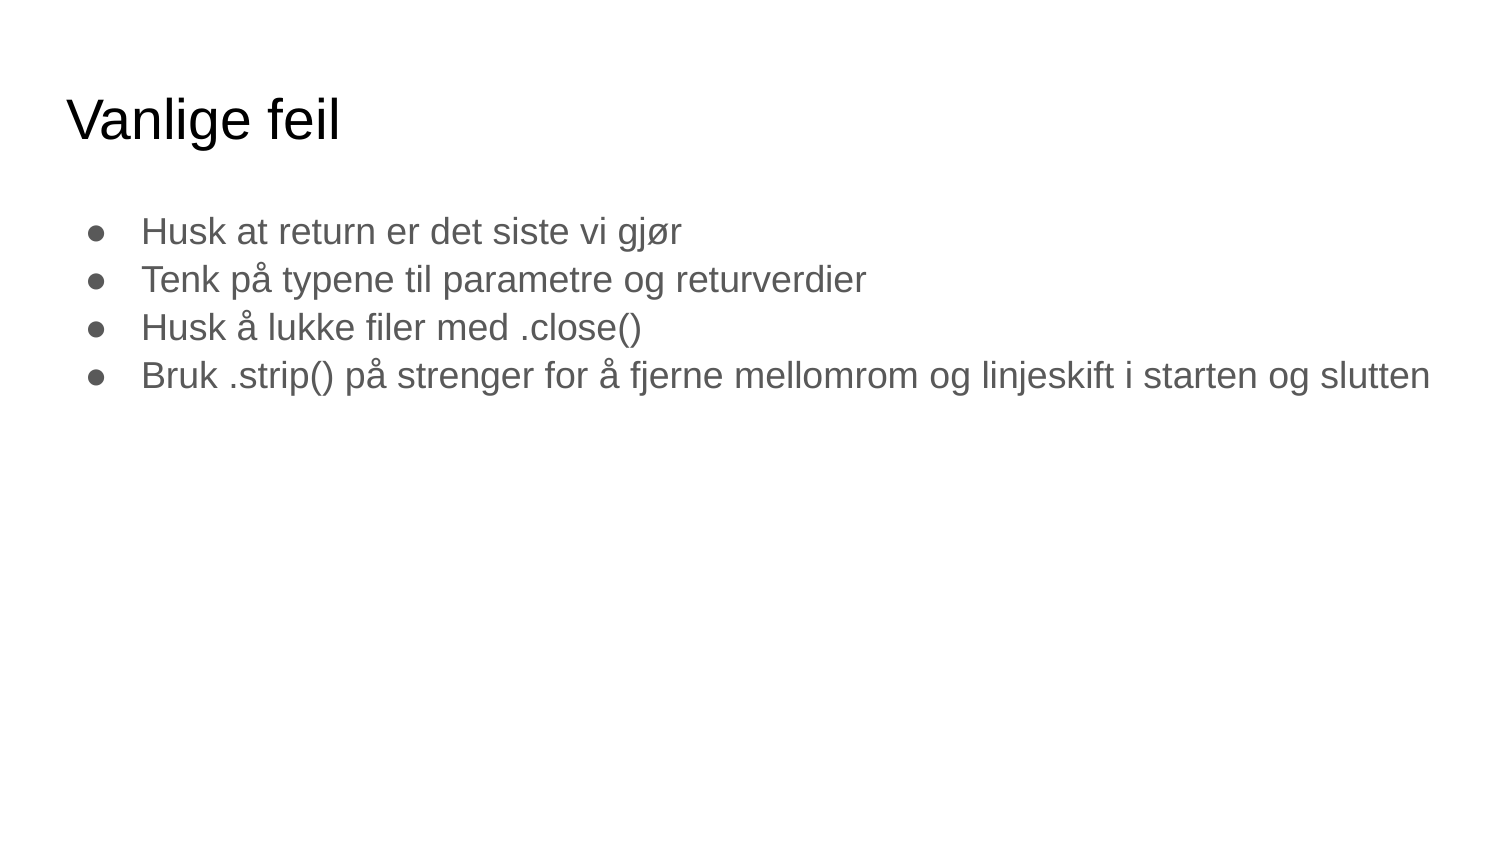

# Vanlige feil
Husk at return er det siste vi gjør
Tenk på typene til parametre og returverdier
Husk å lukke filer med .close()
Bruk .strip() på strenger for å fjerne mellomrom og linjeskift i starten og slutten